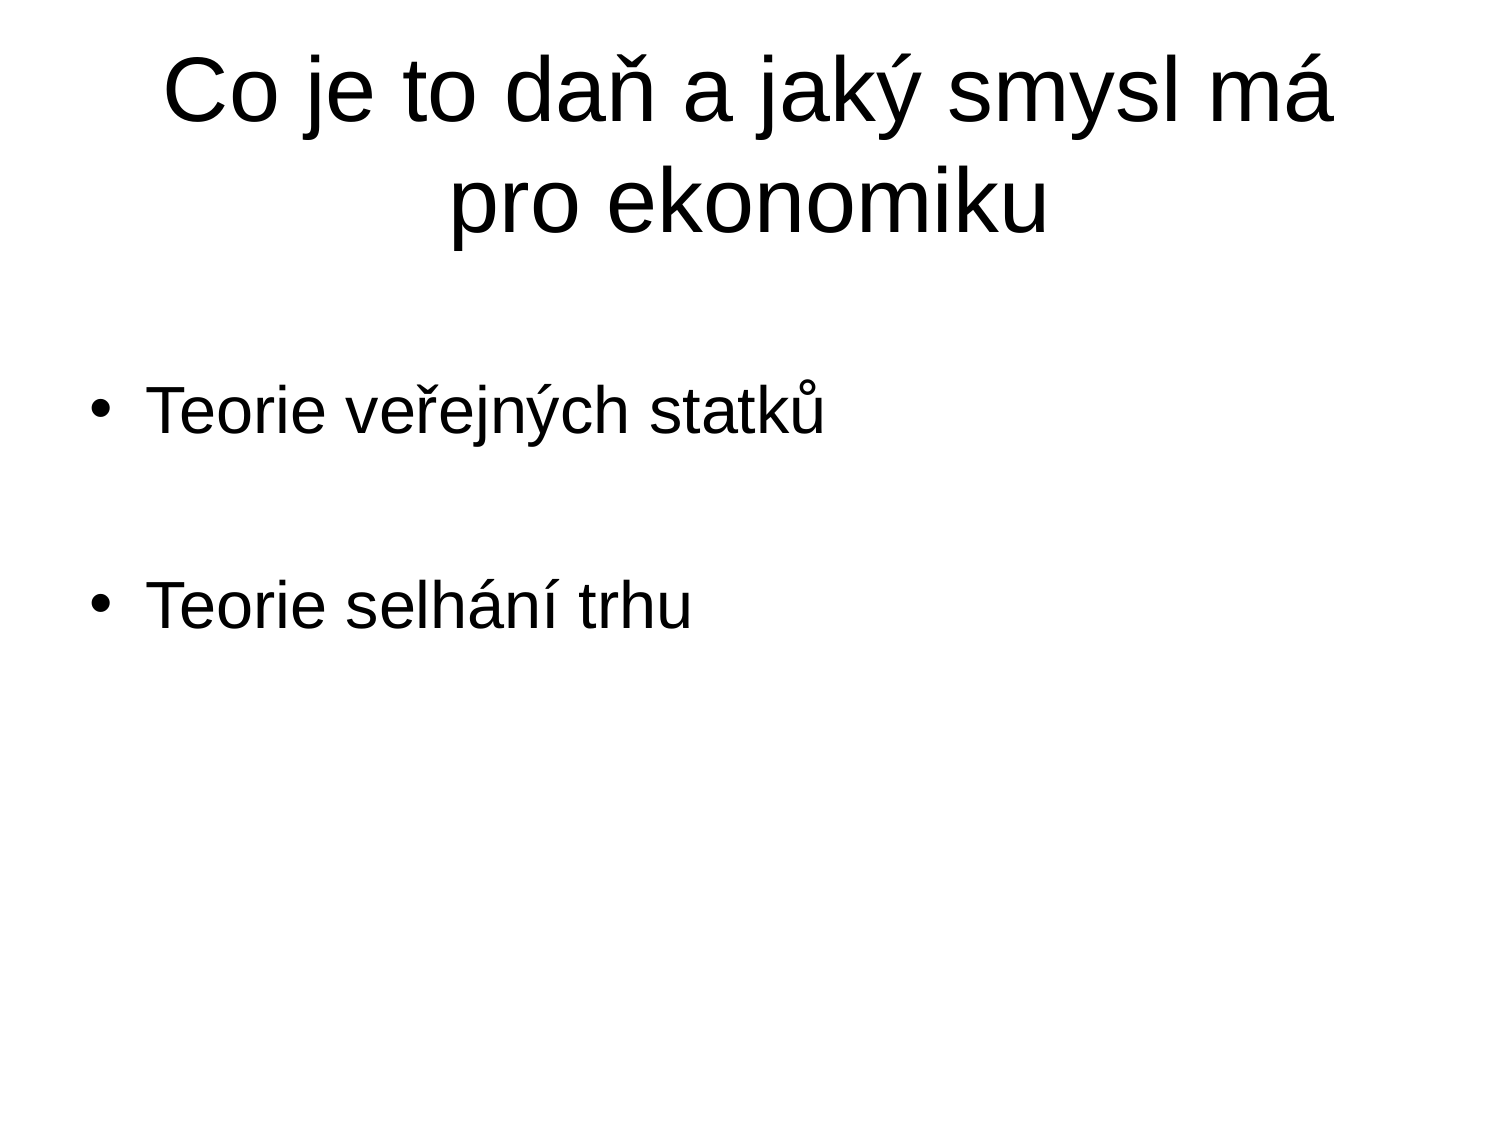

# Co je to daň a jaký smysl má pro ekonomiku
Teorie veřejných statků
Teorie selhání trhu